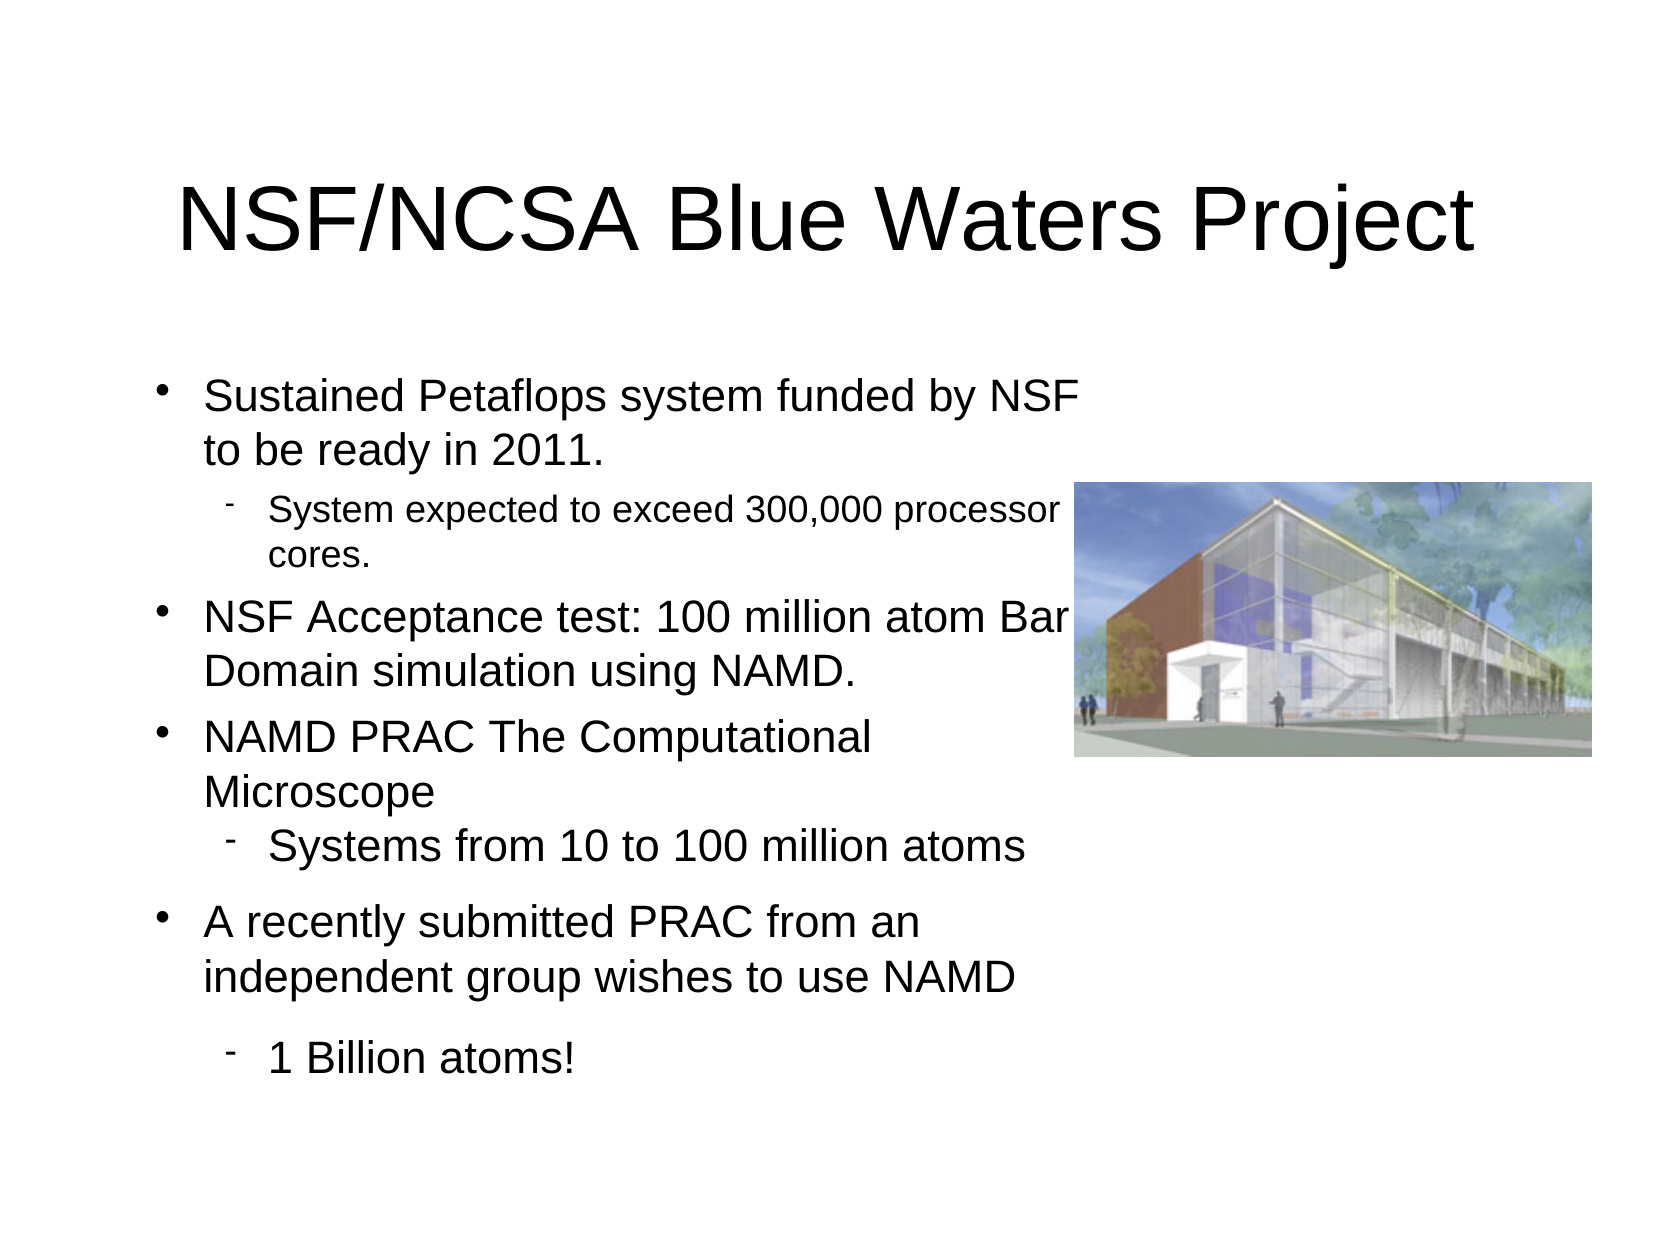

# NSF/NCSA Blue Waters Project
Sustained Petaflops system funded by NSF to be ready in 2011.
System expected to exceed 300,000 processor cores.
NSF Acceptance test: 100 million atom Bar Domain simulation using NAMD.
NAMD PRAC The Computational Microscope
Systems from 10 to 100 million atoms
A recently submitted PRAC from an independent group wishes to use NAMD
1 Billion atoms!